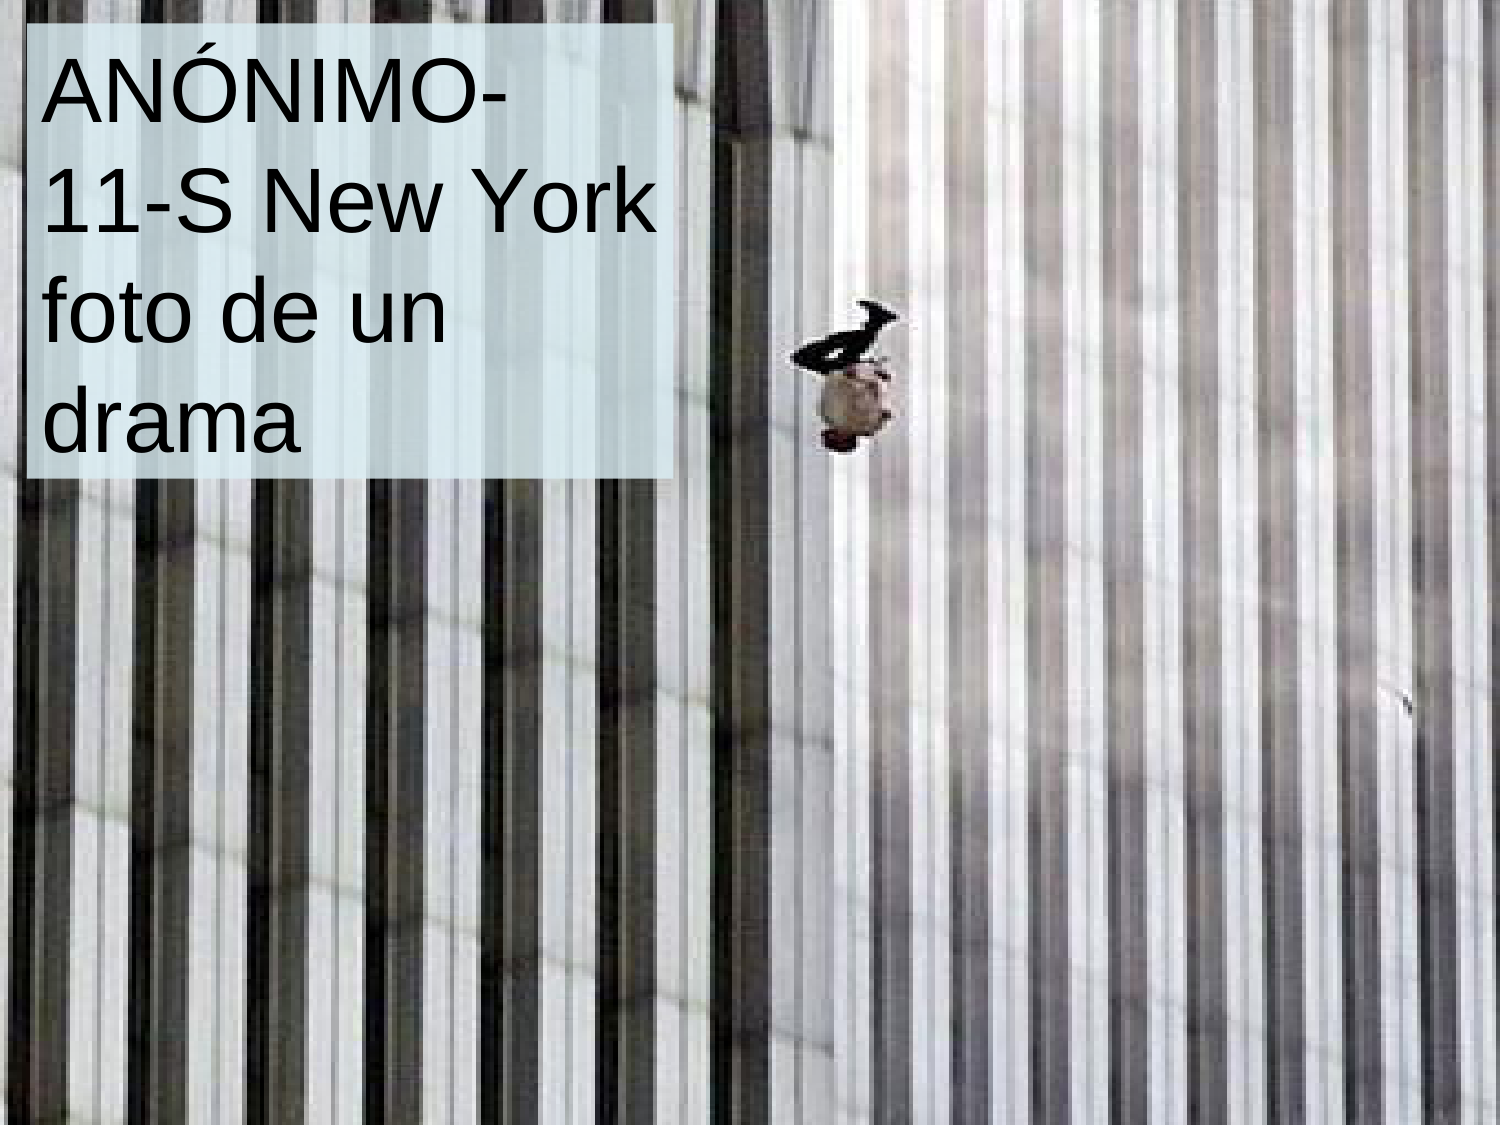

ANÓNIMO-
11-S New York
foto de un
drama